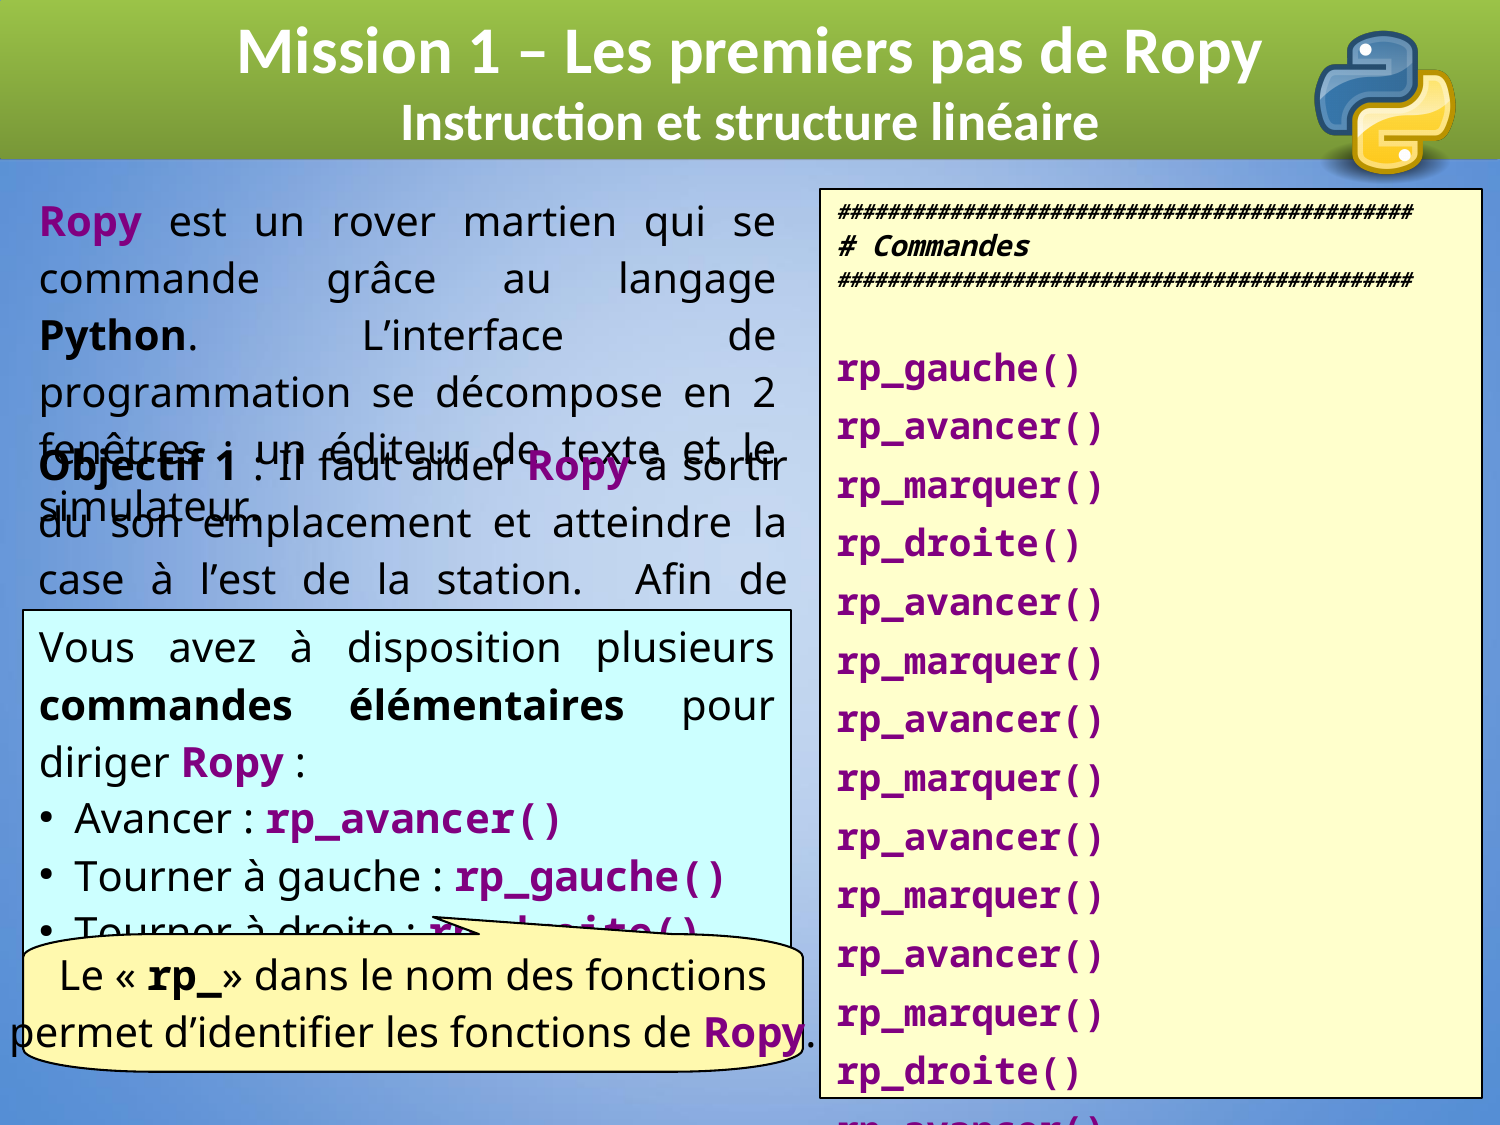

Mission 1 – Les premiers pas de Ropy
Instruction et structure linéaire
Ropy est un rover martien qui se commande grâce au langage Python. L’interface de programmation se décompose en 2 fenêtres : un éditeur de texte et le simulateur.
##############################################
# Commandes
##############################################
rp_gauche()
rp_avancer()
rp_marquer()
rp_droite()
rp_avancer()
rp_marquer()
rp_avancer()
rp_marquer()
rp_avancer()
rp_marquer()
rp_avancer()
rp_marquer()
rp_droite()
rp_avancer()
rp_marquer()
rp_avancer()
rp_marquer()
Objectif 1 : Il faut aider Ropy à sortir du son emplacement et atteindre la case à l’est de la station. Afin de visualiser le trajet, il faudra marquer les cases.
Vous avez à disposition plusieurs commandes élémentaires pour diriger Ropy :
Avancer : rp_avancer()
Tourner à gauche : rp_gauche()
Tourner à droite : rp_droite()
Marquer la case : rp_marquer()
Le « rp_» dans le nom des fonctions
permet d’identifier les fonctions de Ropy.